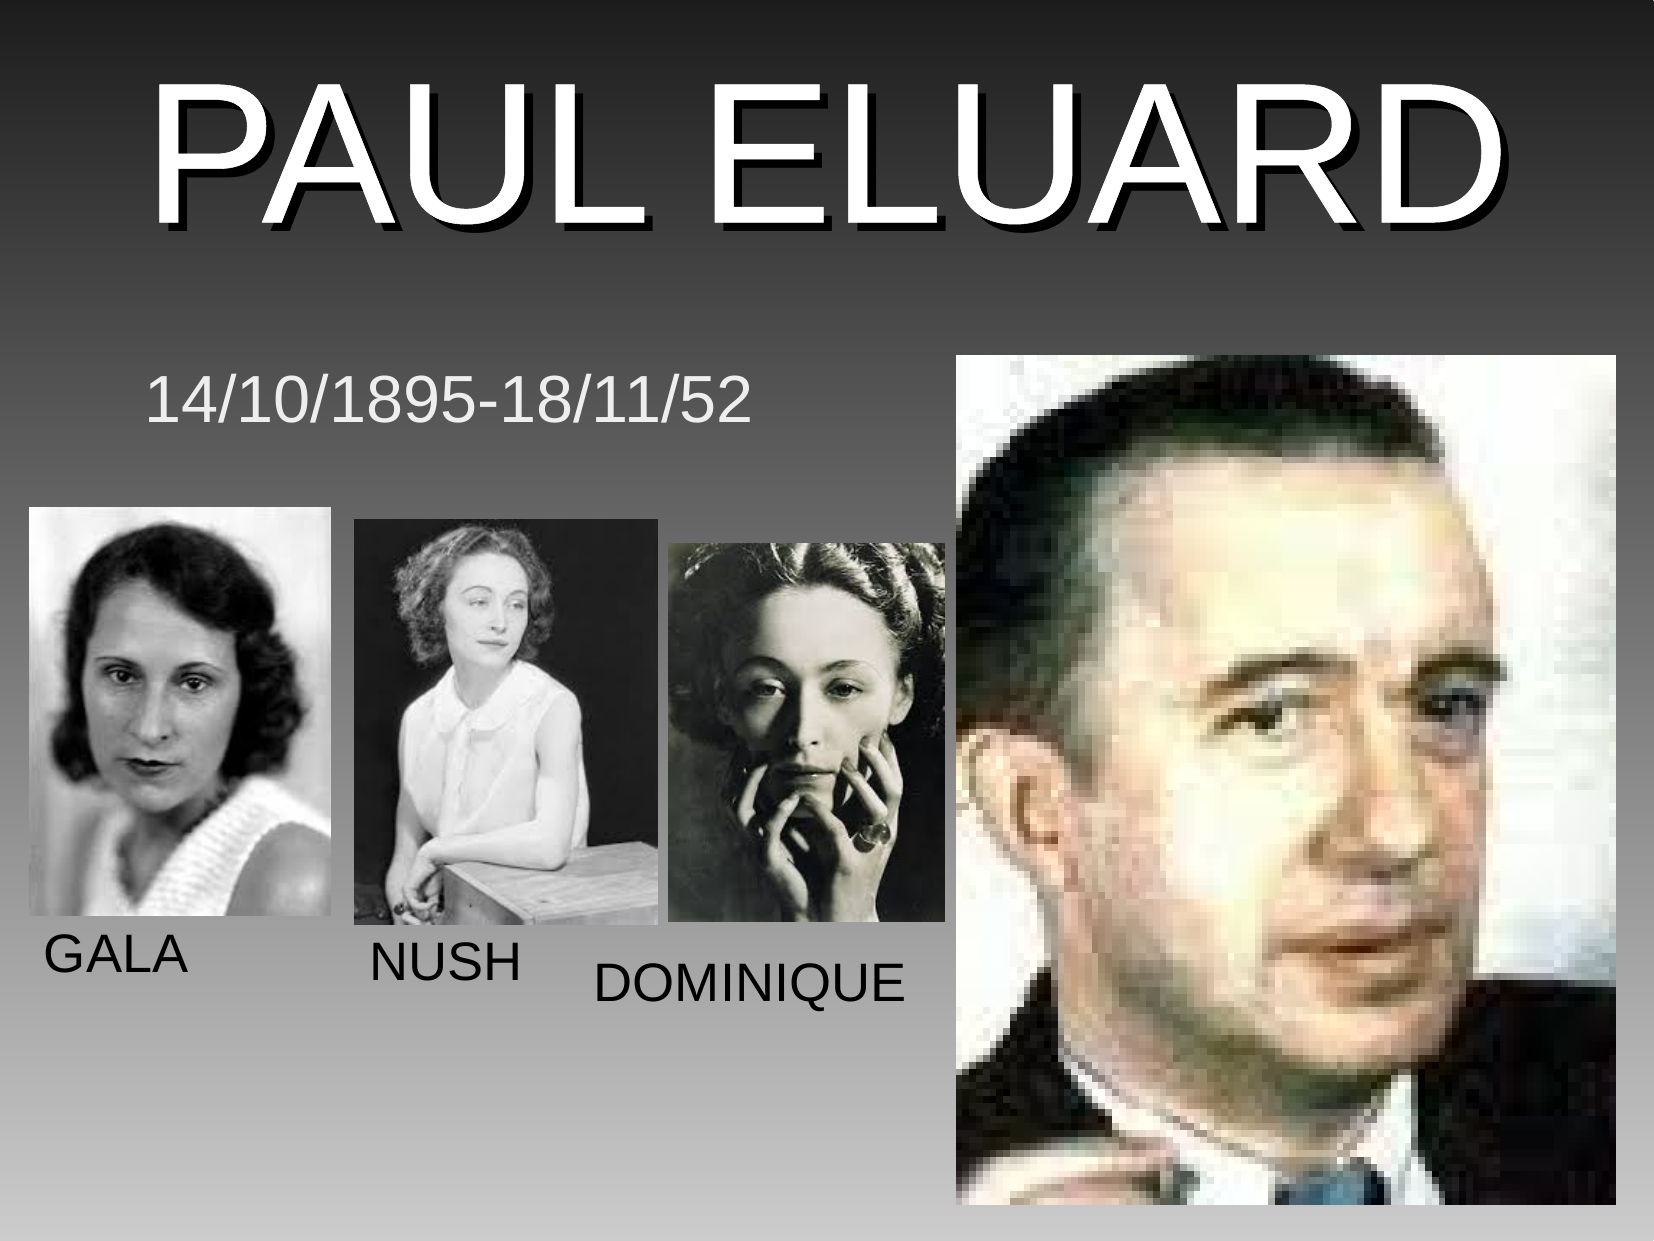

# PAUL ELUARD
14/10/1895-18/11/52
GALA
NUSH
DOMINIQUE